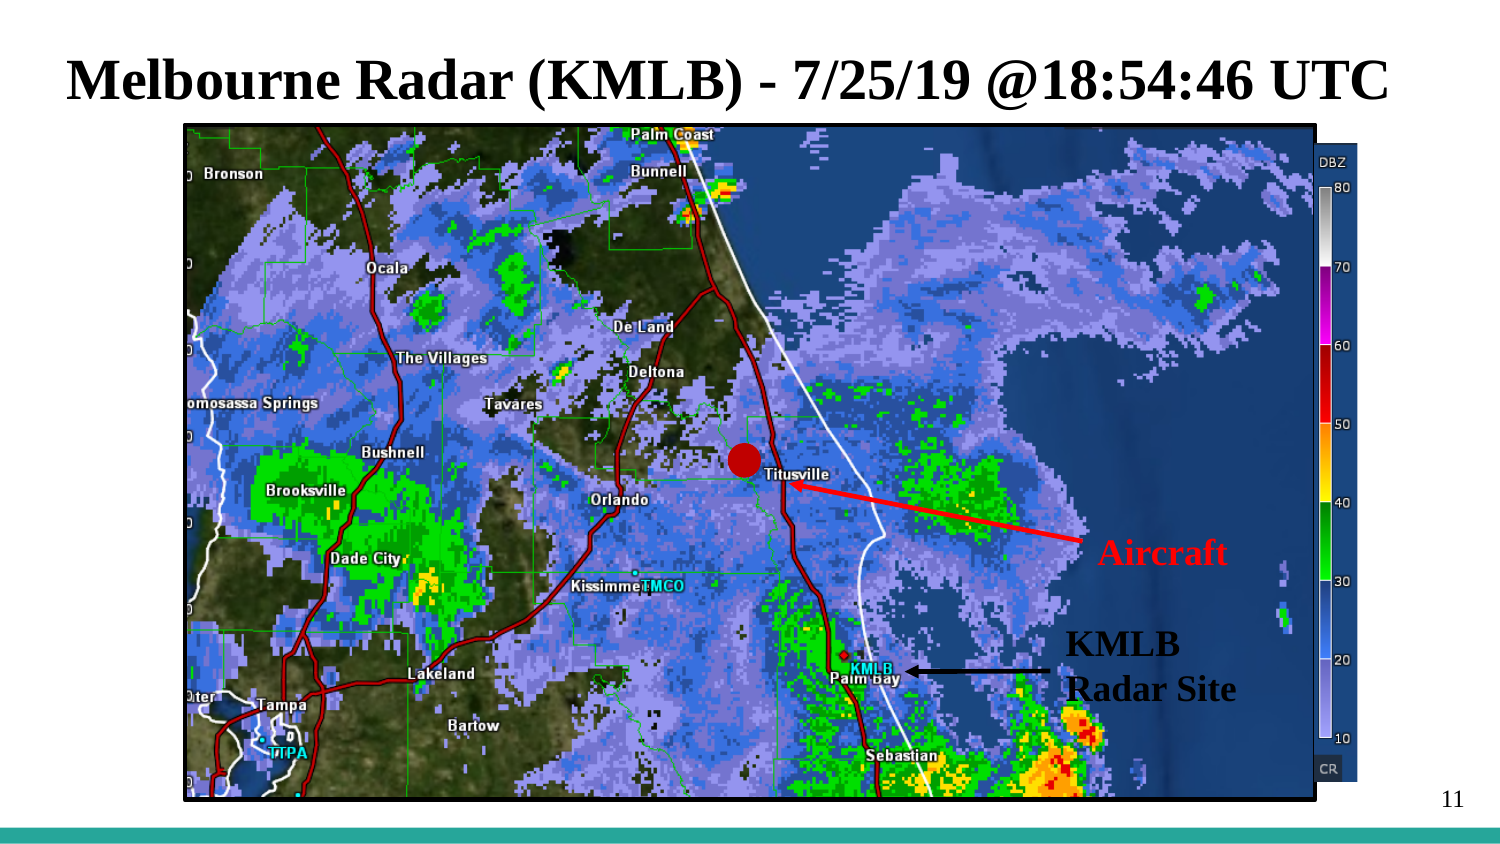

# Melbourne Radar (KMLB) - 7/25/19 @18:54:46 UTC
Aircraft
KMLB
Radar Site